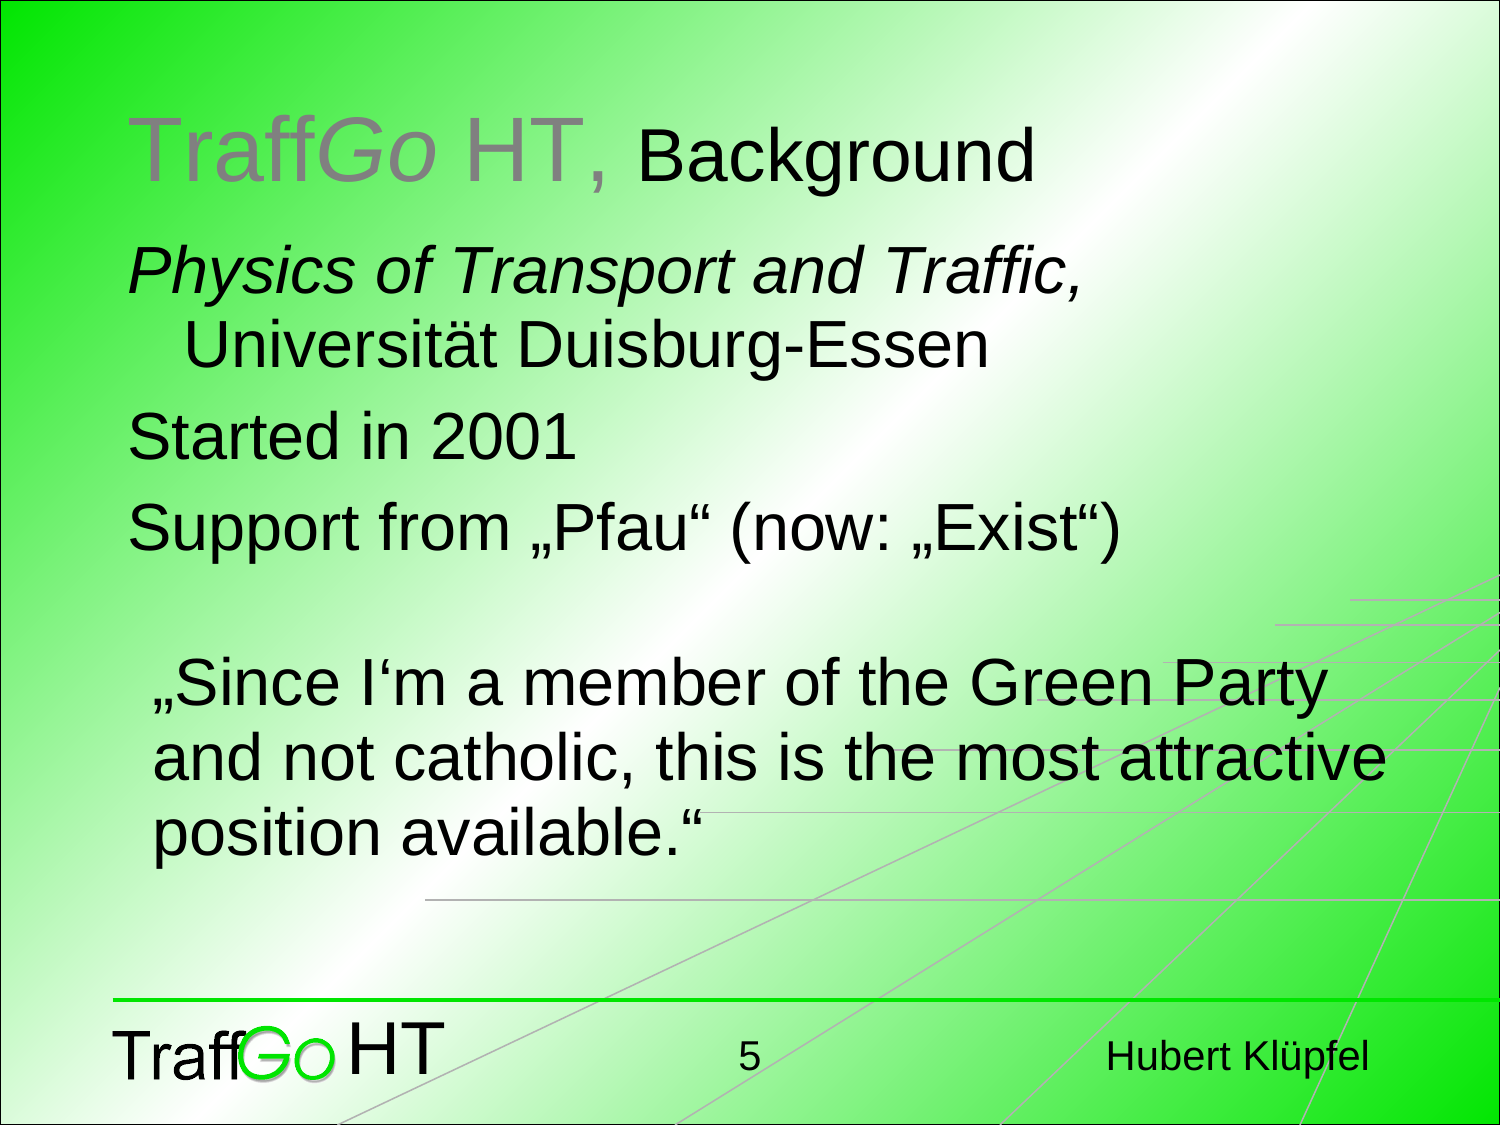

# TraffGo HT, Background
Physics of Transport and Traffic,
Universität Duisburg-Essen
Started in 2001
Support from „Pfau“ (now: „Exist“)
„Since I‘m a member of the Green Party and not catholic, this is the most attractive position available.“